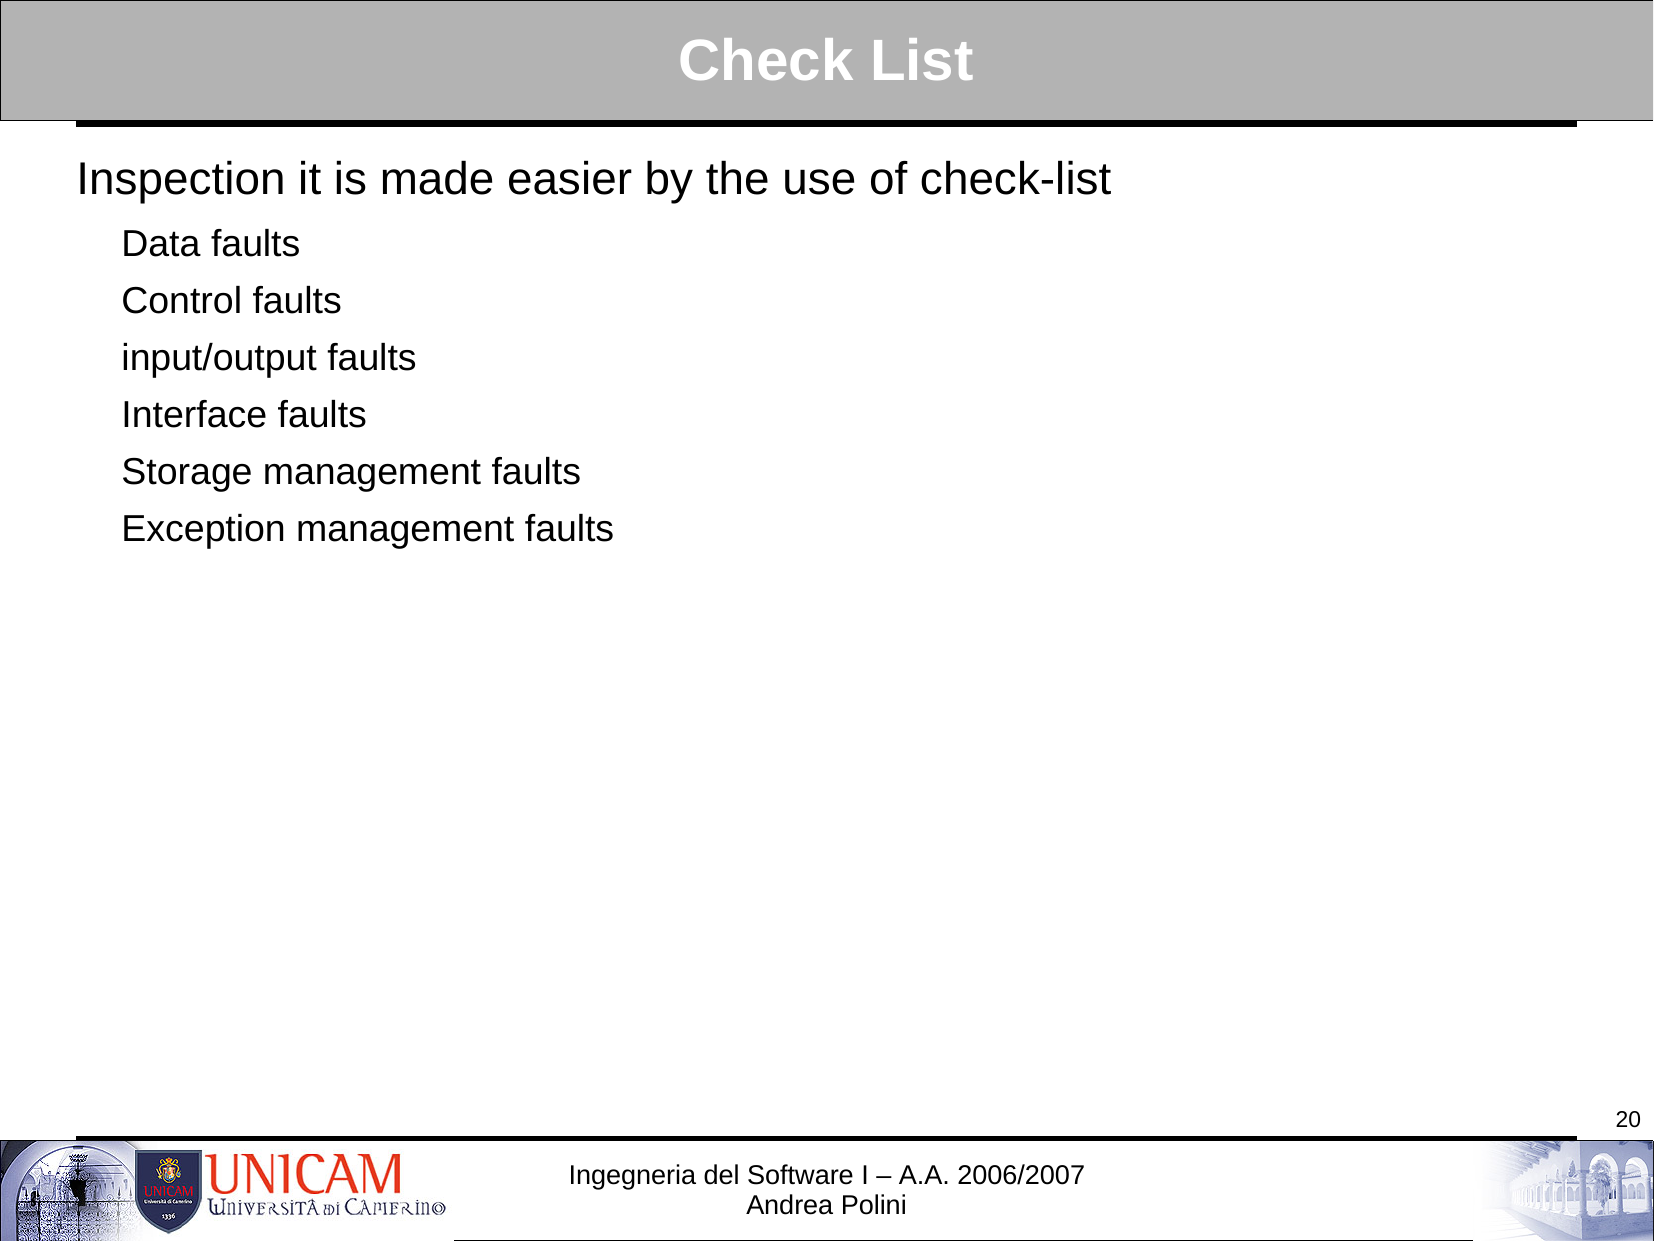

# Check List
Inspection it is made easier by the use of check-list
Data faults
Control faults
input/output faults
Interface faults
Storage management faults
Exception management faults
20